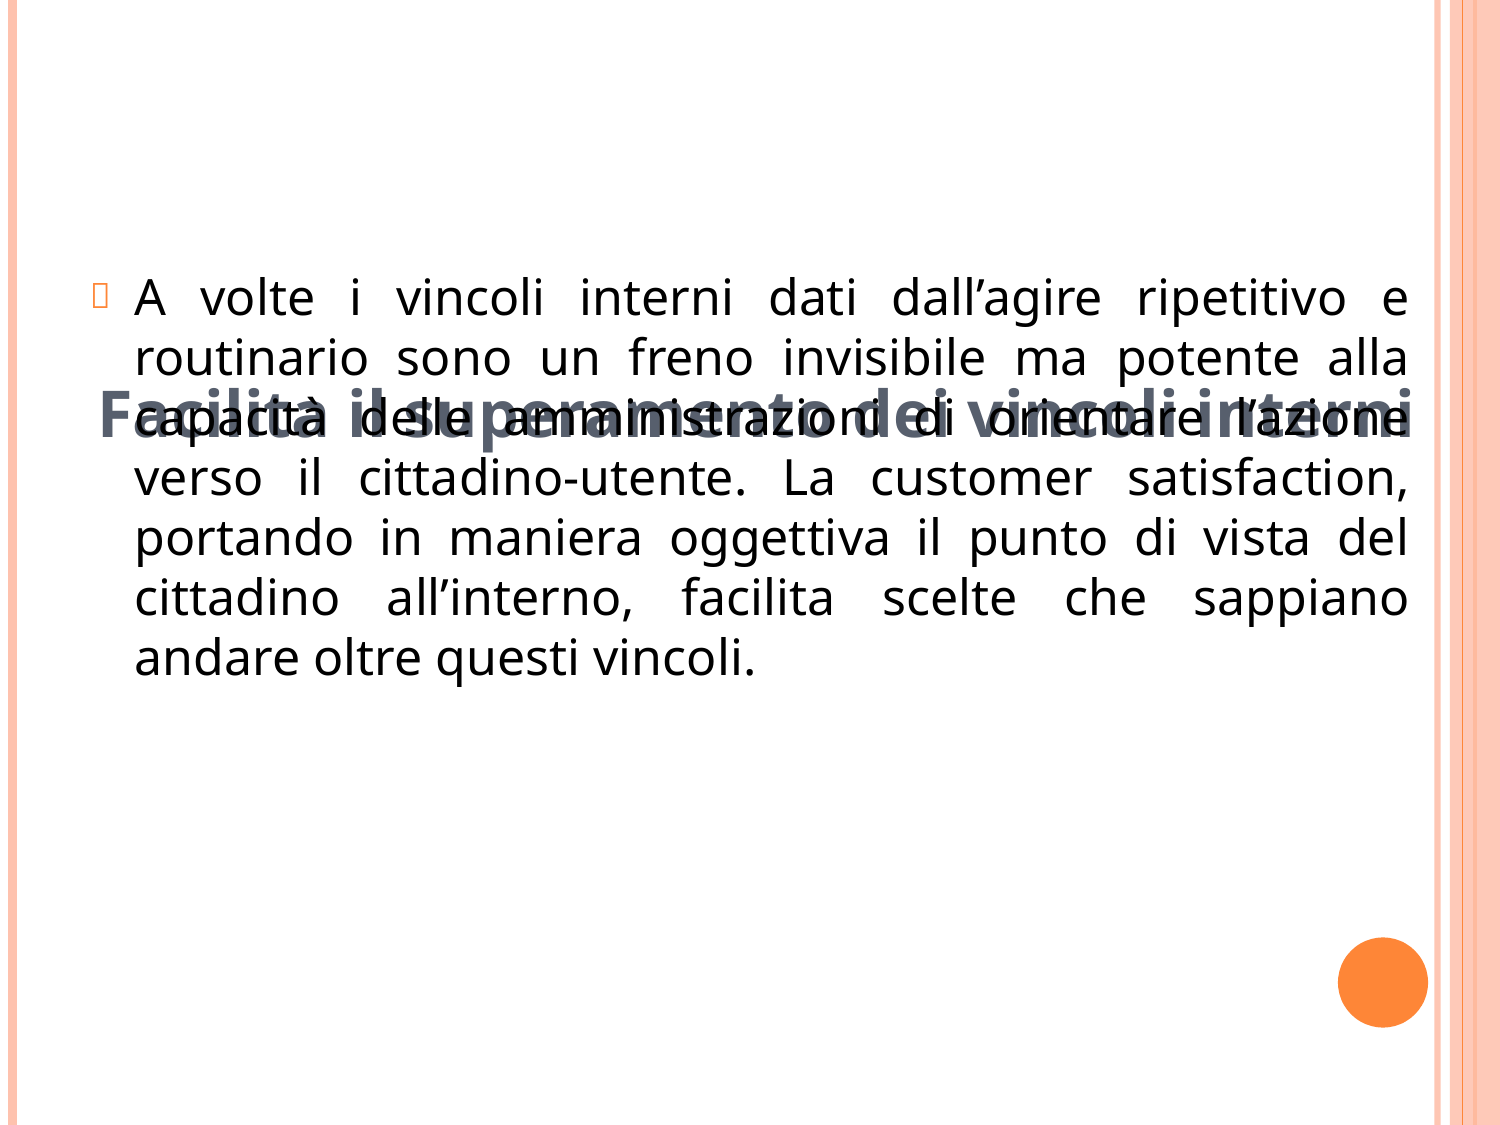

# Facilita il superamento dei vincoli interni
A volte i vincoli interni dati dall’agire ripetitivo e routinario sono un freno invisibile ma potente alla capacità delle amministrazioni di orientare l’azione verso il cittadino-utente. La customer satisfaction, portando in maniera oggettiva il punto di vista del cittadino all’interno, facilita scelte che sappiano andare oltre questi vincoli.